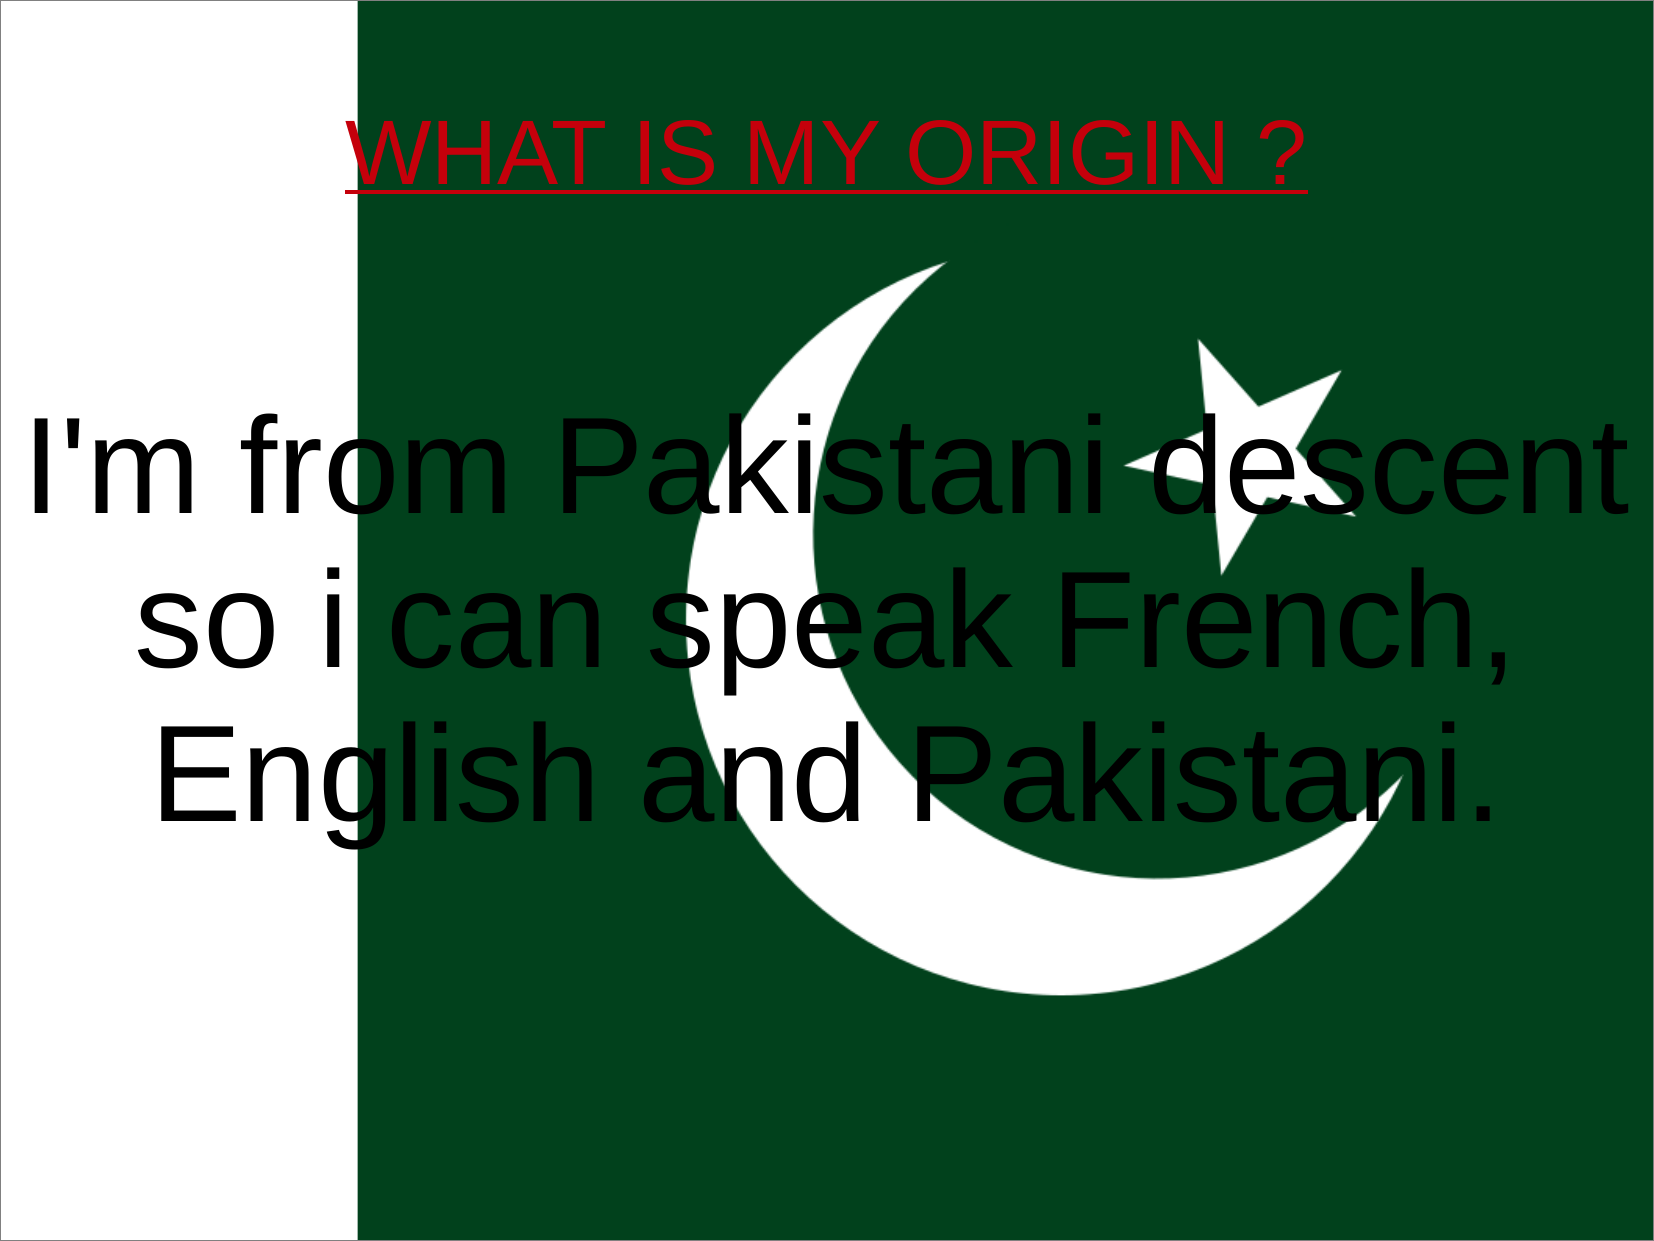

I'm from Pakistani descent
so i can speak French,
English and Pakistani.
# WHAT IS MY ORIGIN ?